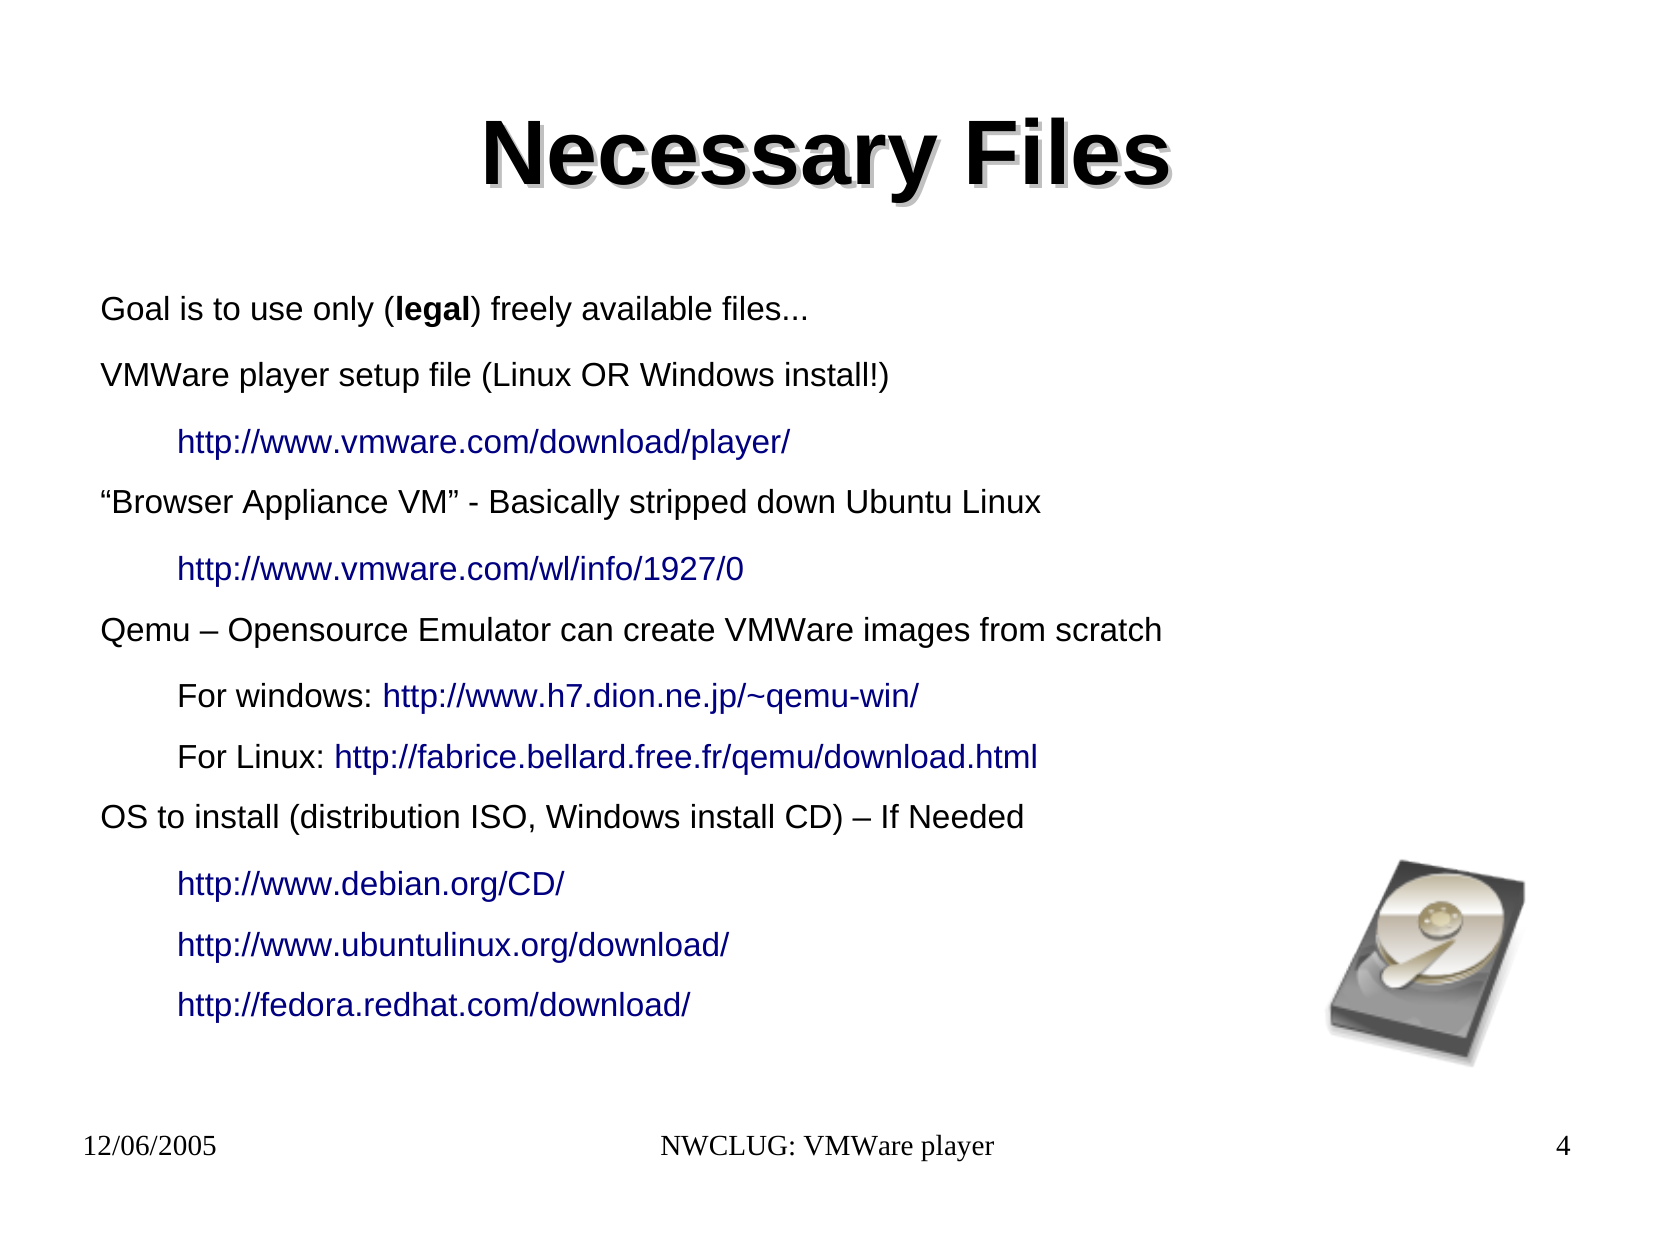

# Necessary Files
Goal is to use only (legal) freely available files...
VMWare player setup file (Linux OR Windows install!)
http://www.vmware.com/download/player/
“Browser Appliance VM” - Basically stripped down Ubuntu Linux
http://www.vmware.com/wl/info/1927/0
Qemu – Opensource Emulator can create VMWare images from scratch
For windows: http://www.h7.dion.ne.jp/~qemu-win/
For Linux: http://fabrice.bellard.free.fr/qemu/download.html
OS to install (distribution ISO, Windows install CD) – If Needed
http://www.debian.org/CD/
http://www.ubuntulinux.org/download/
http://fedora.redhat.com/download/
12/06/2005
NWCLUG: VMWare player
4